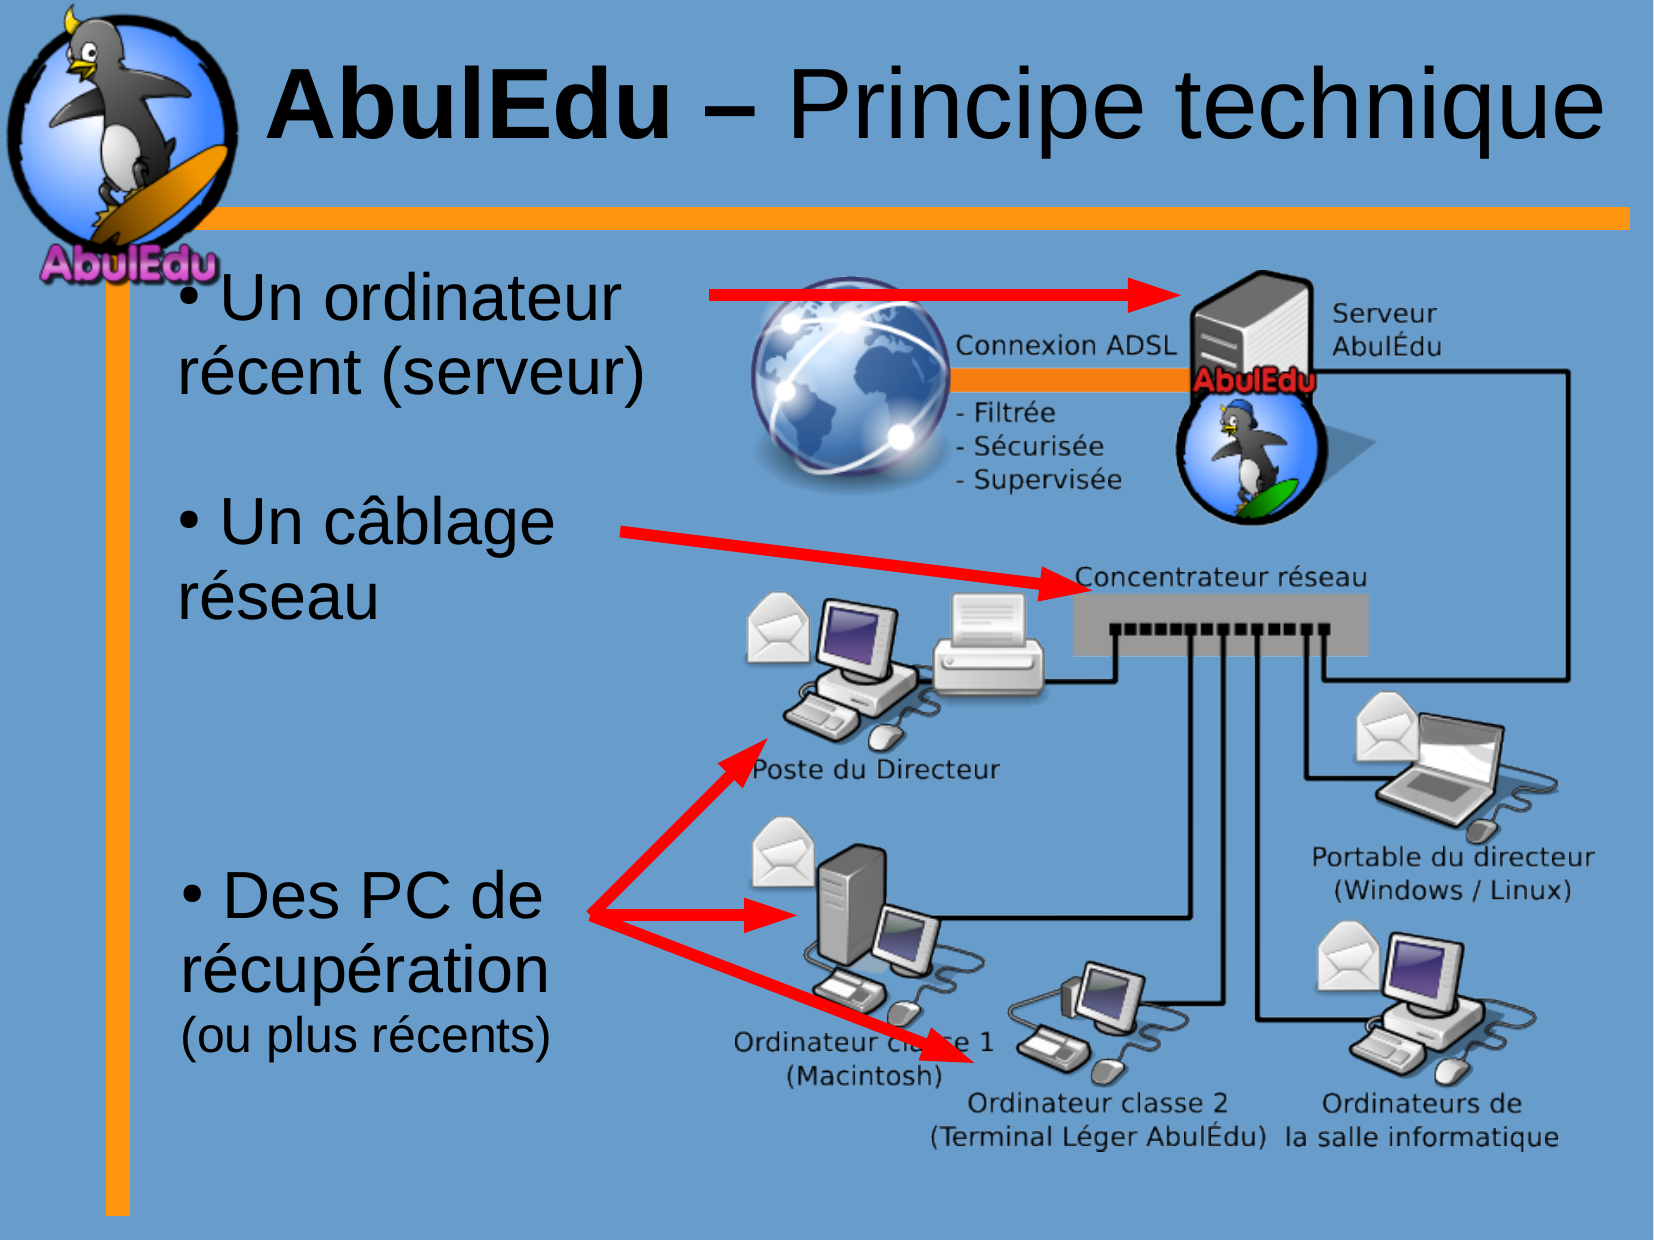

# AbulEdu – Principe technique
 Un ordinateur récent (serveur)
 Un câblage
réseau
 Des PC de récupération
(ou plus récents)